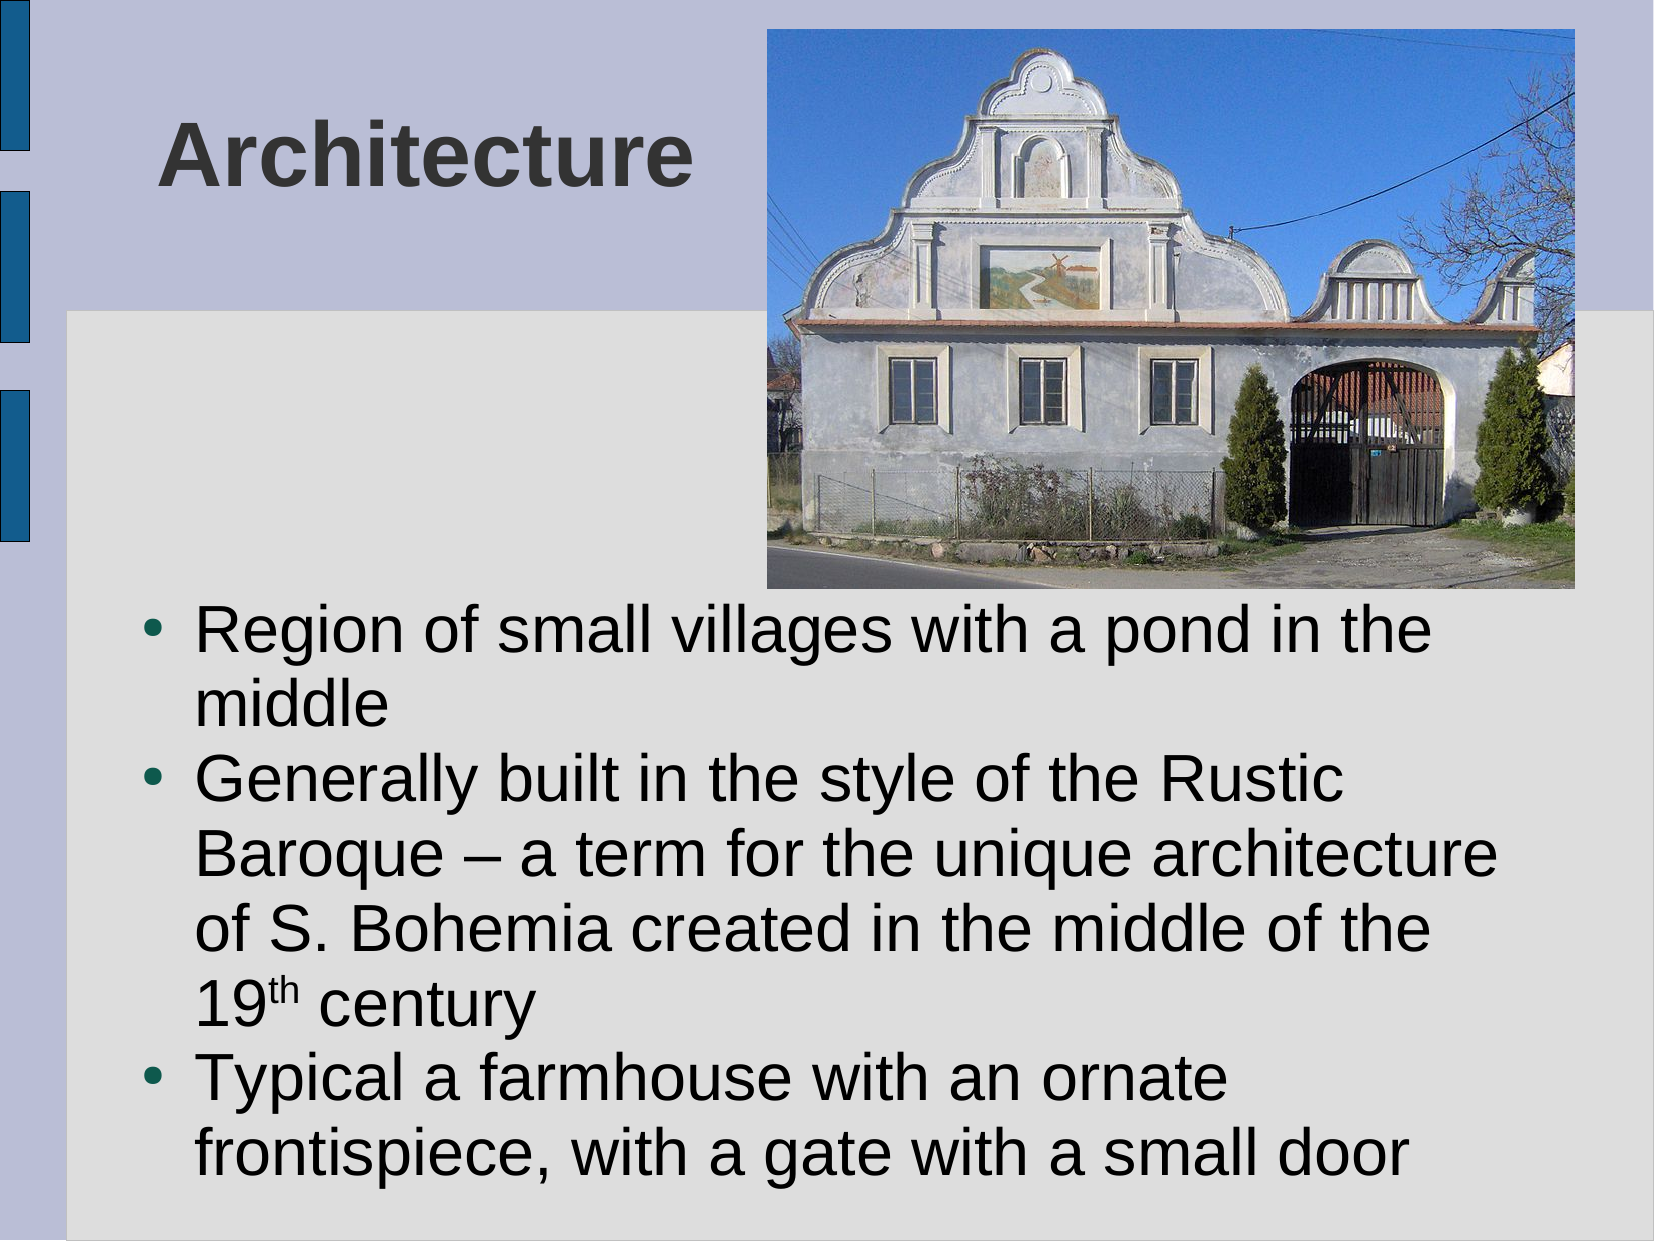

# Architecture
Region of small villages with a pond in the middle
Generally built in the style of the Rustic Baroque – a term for the unique architecture of S. Bohemia created in the middle of the 19th century
Typical a farmhouse with an ornate frontispiece, with a gate with a small door